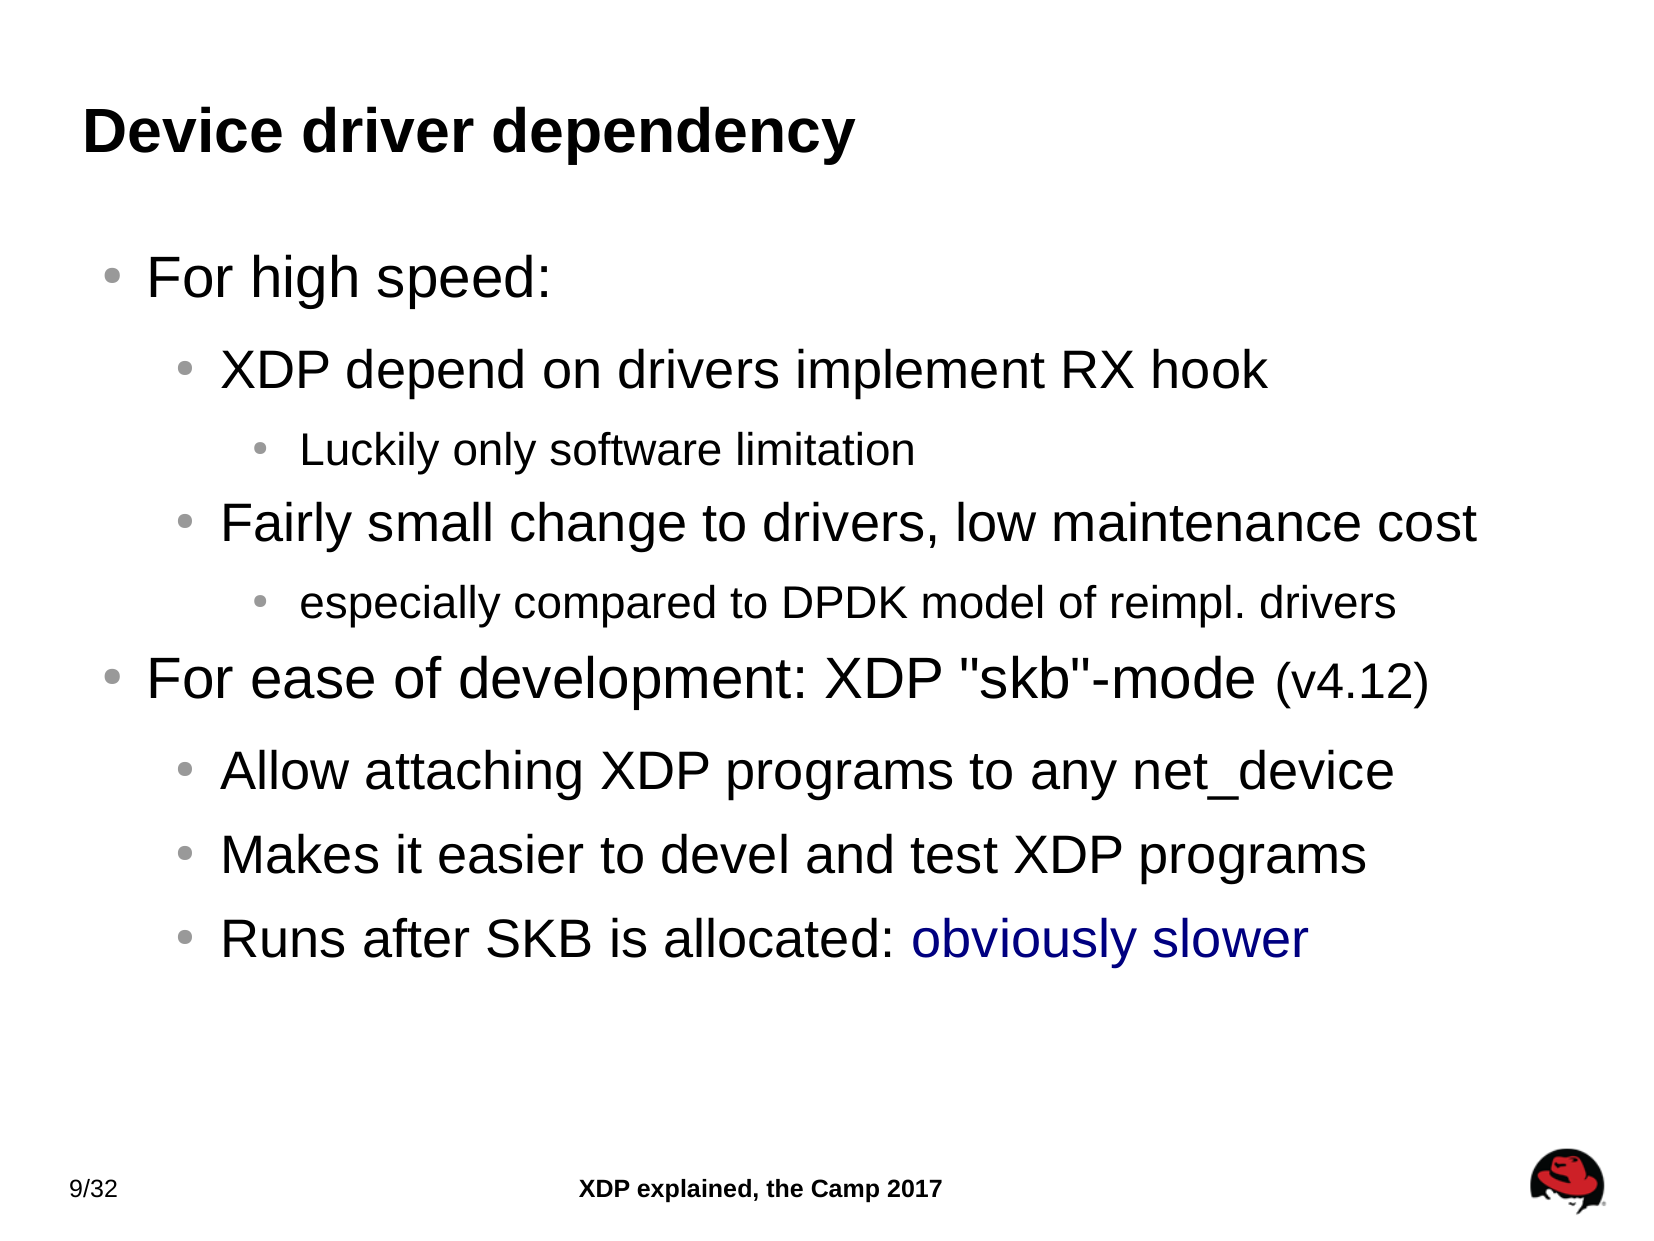

# Device driver dependency
For high speed:
XDP depend on drivers implement RX hook
Luckily only software limitation
Fairly small change to drivers, low maintenance cost
especially compared to DPDK model of reimpl. drivers
For ease of development: XDP "skb"-mode (v4.12)
Allow attaching XDP programs to any net_device
Makes it easier to devel and test XDP programs
Runs after SKB is allocated: obviously slower